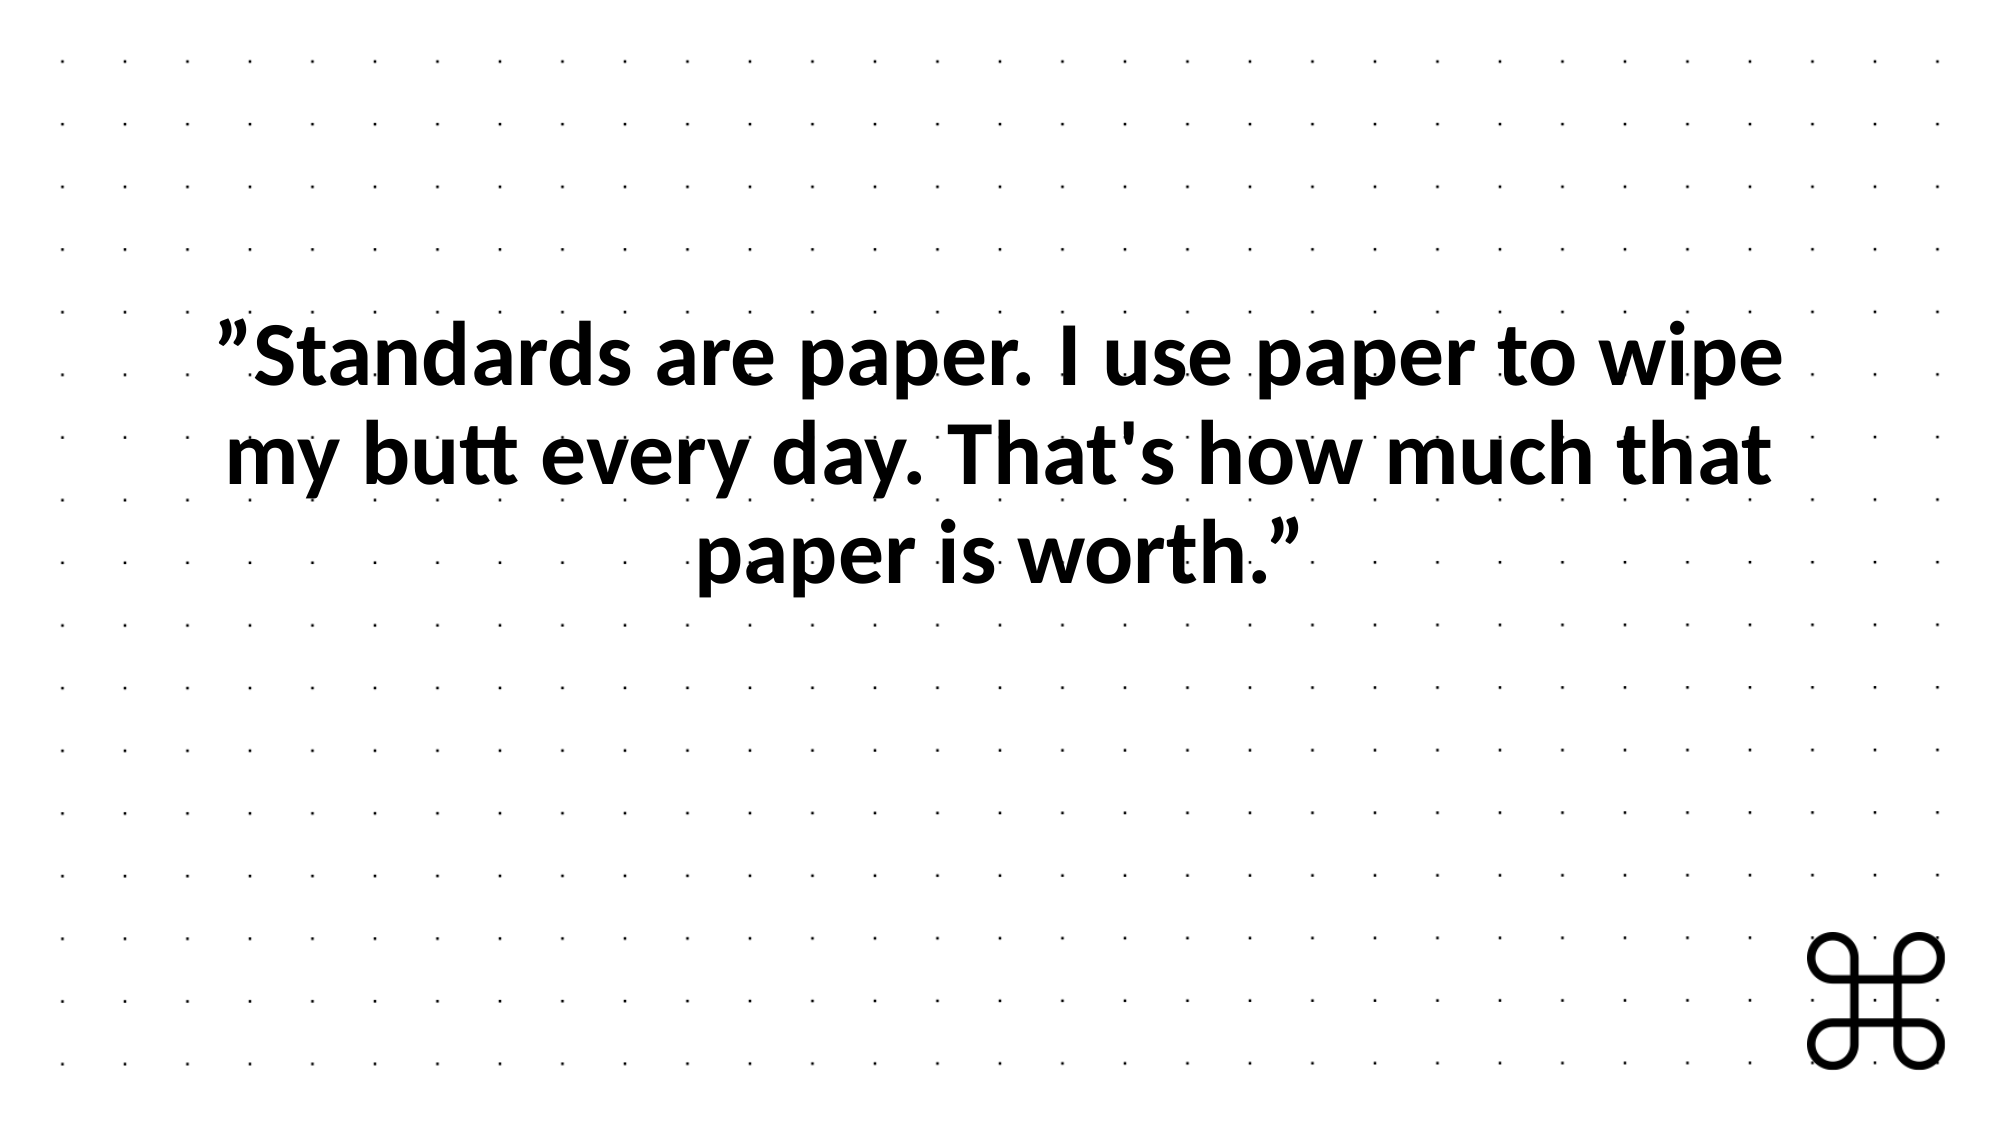

”Standards are paper. I use paper to wipe my butt every day. That's how much that paper is worth.”